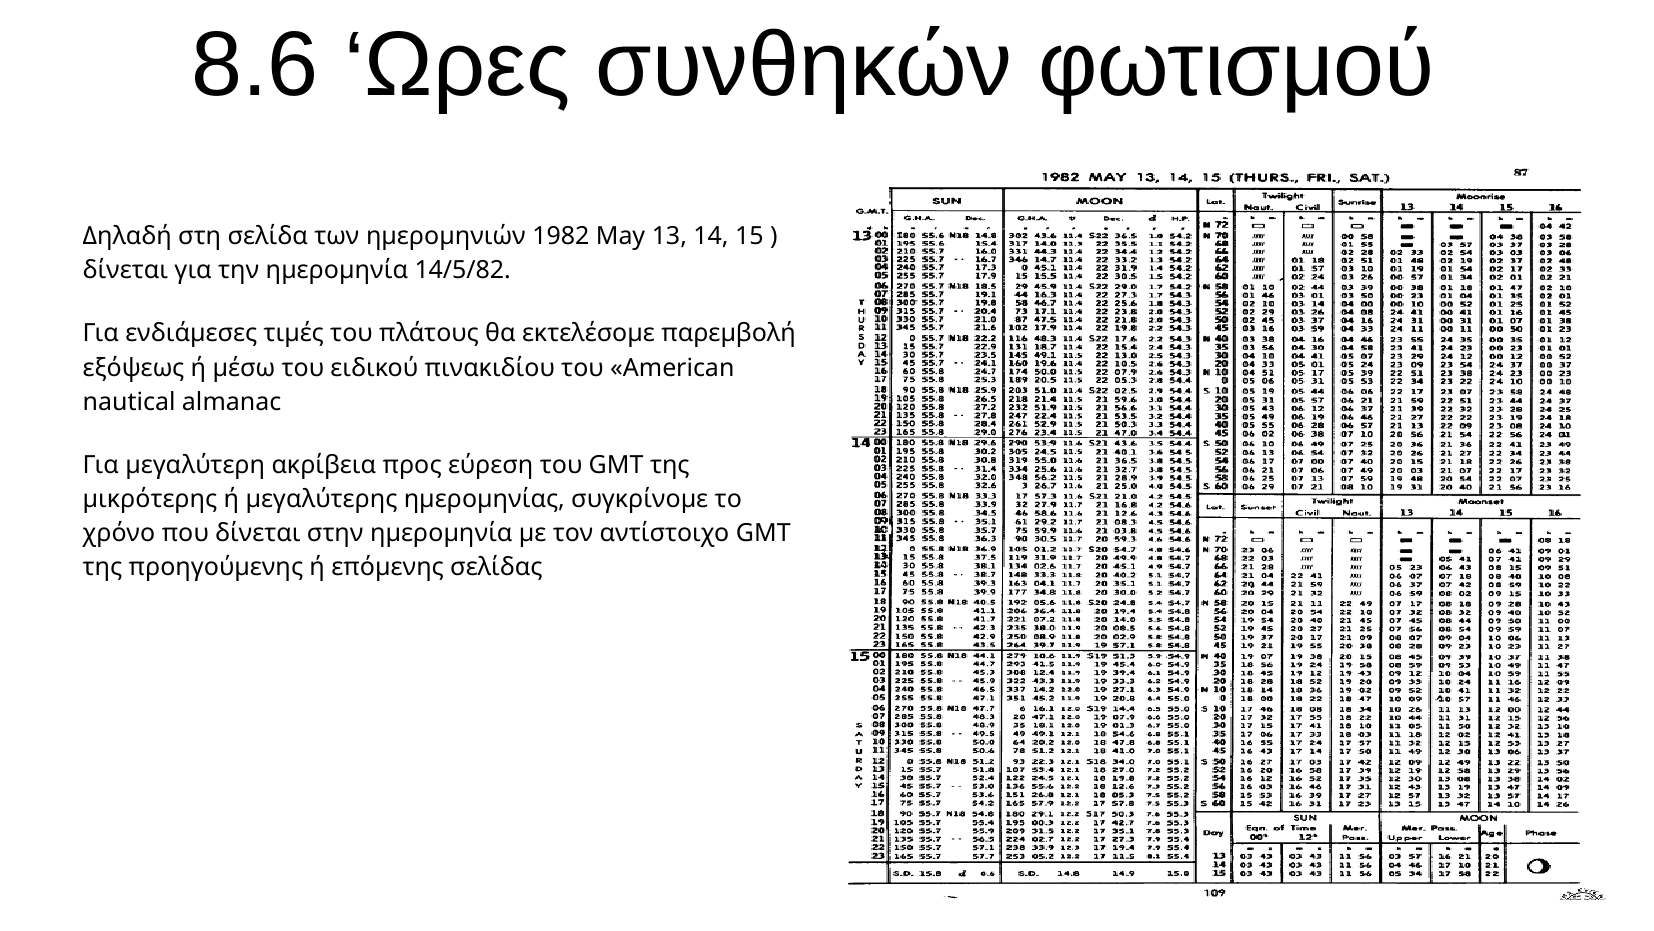

# 8.6 ‘Ωρες συνθηκών φωτισμού
Δηλαδή στη σελίδα των ημερομηνιών 1982 Μay 13, 14, 15 ) δίνεται για την ημερομηνία 14/5/82.
Για ενδιάμεσες τιμές του πλάτους θα εκτελέσομε παρεμβολή εξόψεως ή μέσω του ειδικού πινακιδίου του «Αmerican nautical almanac
Για μεγαλύτερη ακρίβεια προς εύρεση του GΜΤ της μικρότερης ή μεγαλύτερης ημερομηνίας, συγκρίνομε το χρόνο που δίνεται στην ημερομηνία με τον αντίστοιχο GΜΤ της προηγούμενης ή επόμενης σελίδας